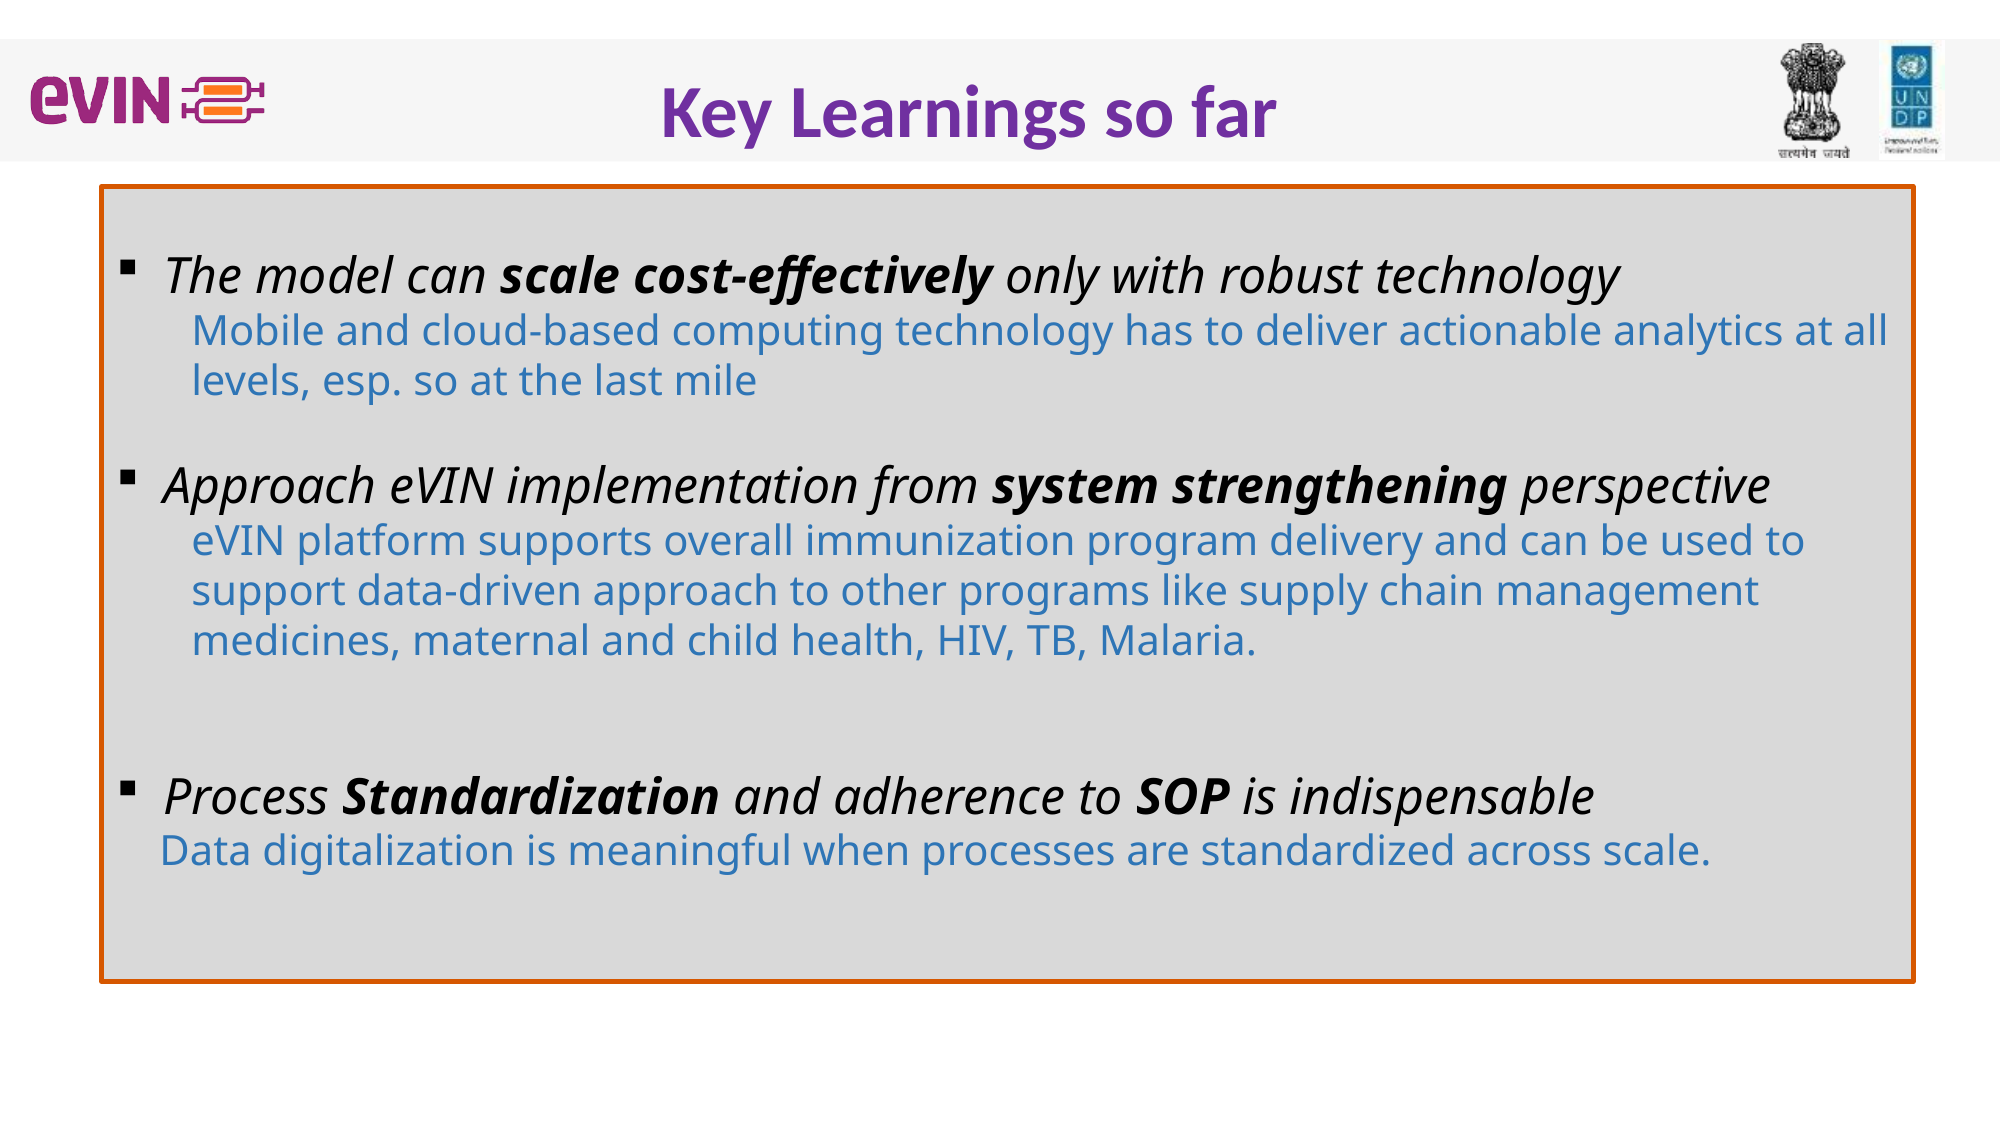

Key Learnings so far
The model can scale cost-effectively only with robust technology
Mobile and cloud-based computing technology has to deliver actionable analytics at all levels, esp. so at the last mile
Approach eVIN implementation from system strengthening perspective
eVIN platform supports overall immunization program delivery and can be used to support data-driven approach to other programs like supply chain management medicines, maternal and child health, HIV, TB, Malaria.
Process Standardization and adherence to SOP is indispensable
 Data digitalization is meaningful when processes are standardized across scale.